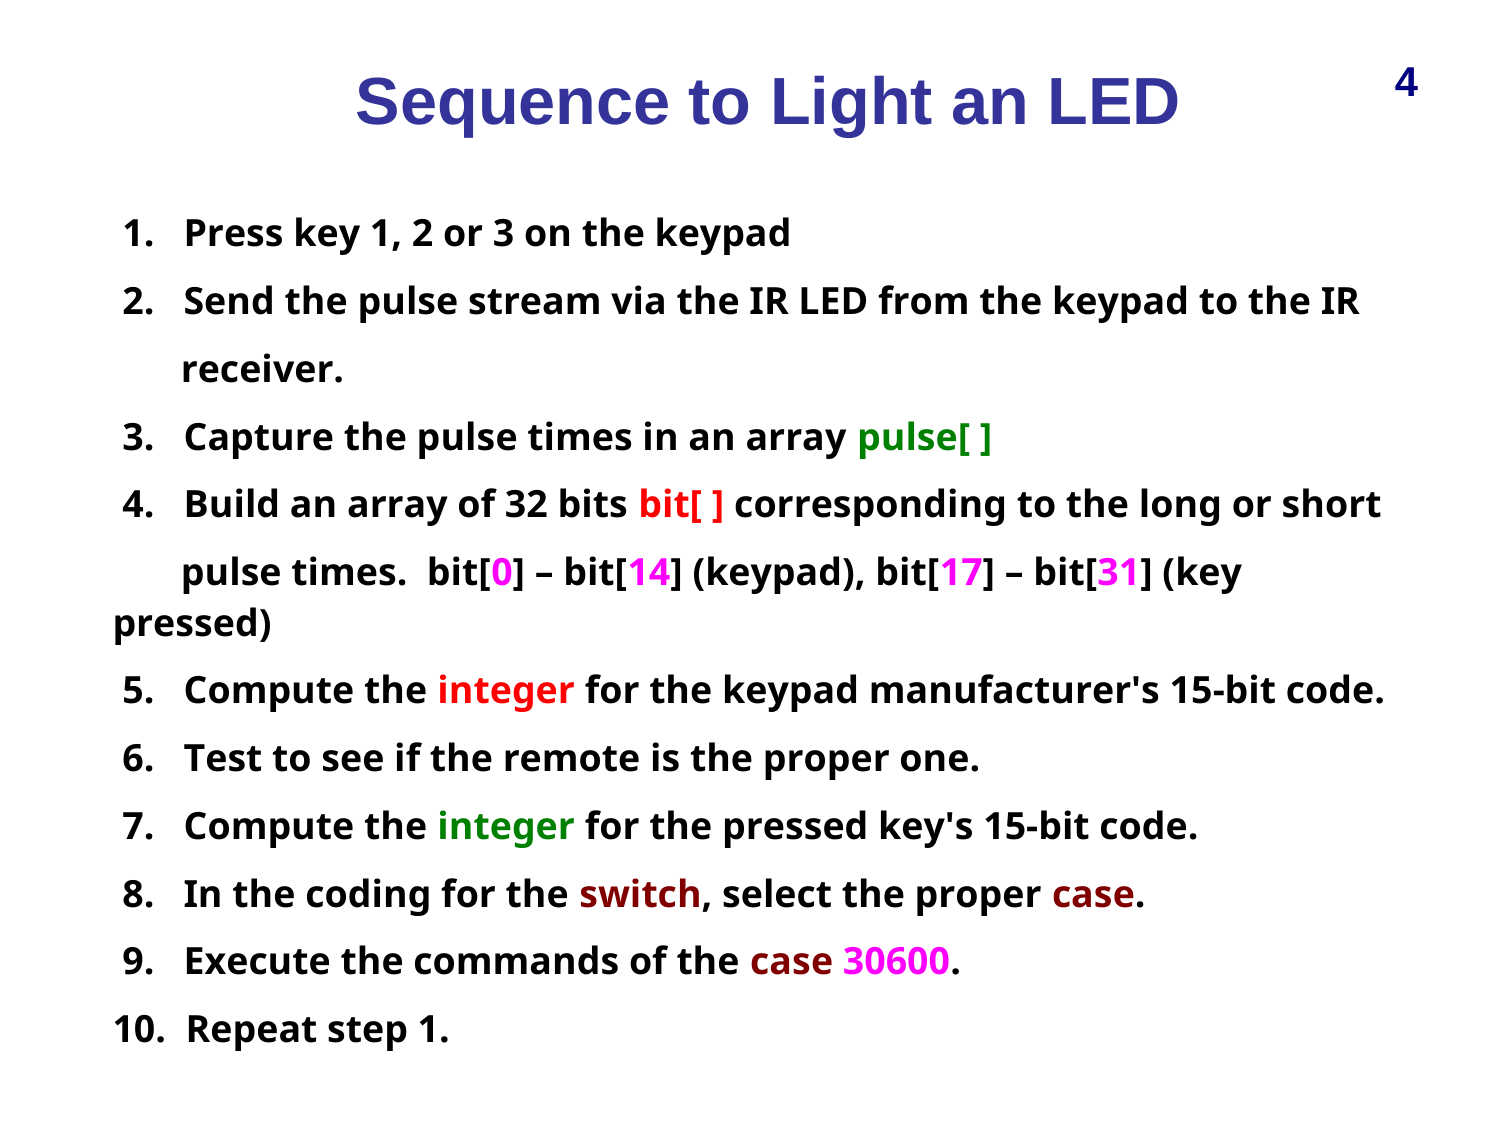

4
# Sequence to Light an LED
 1. Press key 1, 2 or 3 on the keypad
 2. Send the pulse stream via the IR LED from the keypad to the IR
 receiver.
 3. Capture the pulse times in an array pulse[ ]
 4. Build an array of 32 bits bit[ ] corresponding to the long or short
 pulse times. bit[0] – bit[14] (keypad), bit[17] – bit[31] (key pressed)
 5. Compute the integer for the keypad manufacturer's 15-bit code.
 6. Test to see if the remote is the proper one.
 7. Compute the integer for the pressed key's 15-bit code.
 8. In the coding for the switch, select the proper case.
 9. Execute the commands of the case 30600.
10. Repeat step 1.